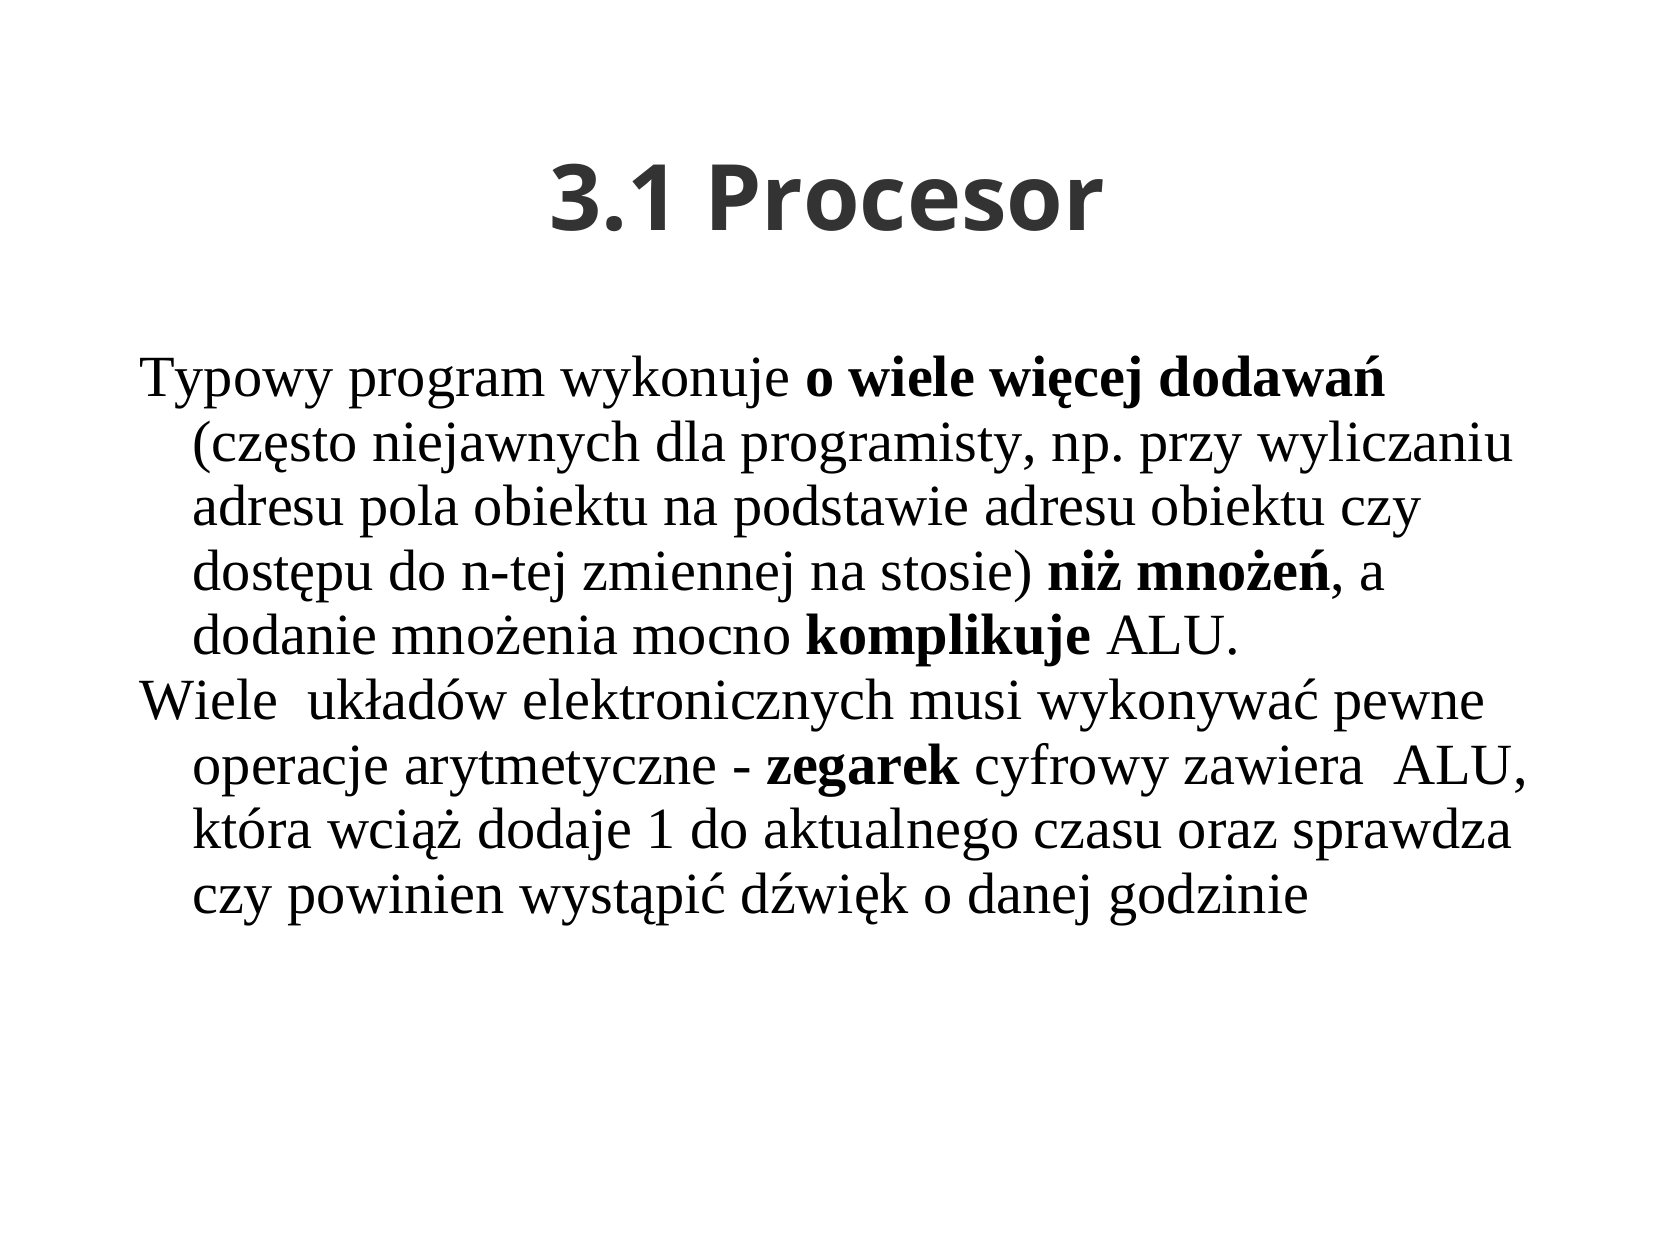

# 3.1 Procesor
Typowy program wykonuje o wiele więcej dodawań (często niejawnych dla programisty, np. przy wyliczaniu adresu pola obiektu na podstawie adresu obiektu czy dostępu do n-tej zmiennej na stosie) niż mnożeń, a dodanie mnożenia mocno komplikuje ALU.
Wiele układów elektronicznych musi wykonywać pewne operacje arytmetyczne - zegarek cyfrowy zawiera ALU, która wciąż dodaje 1 do aktualnego czasu oraz sprawdza czy powinien wystąpić dźwięk o danej godzinie